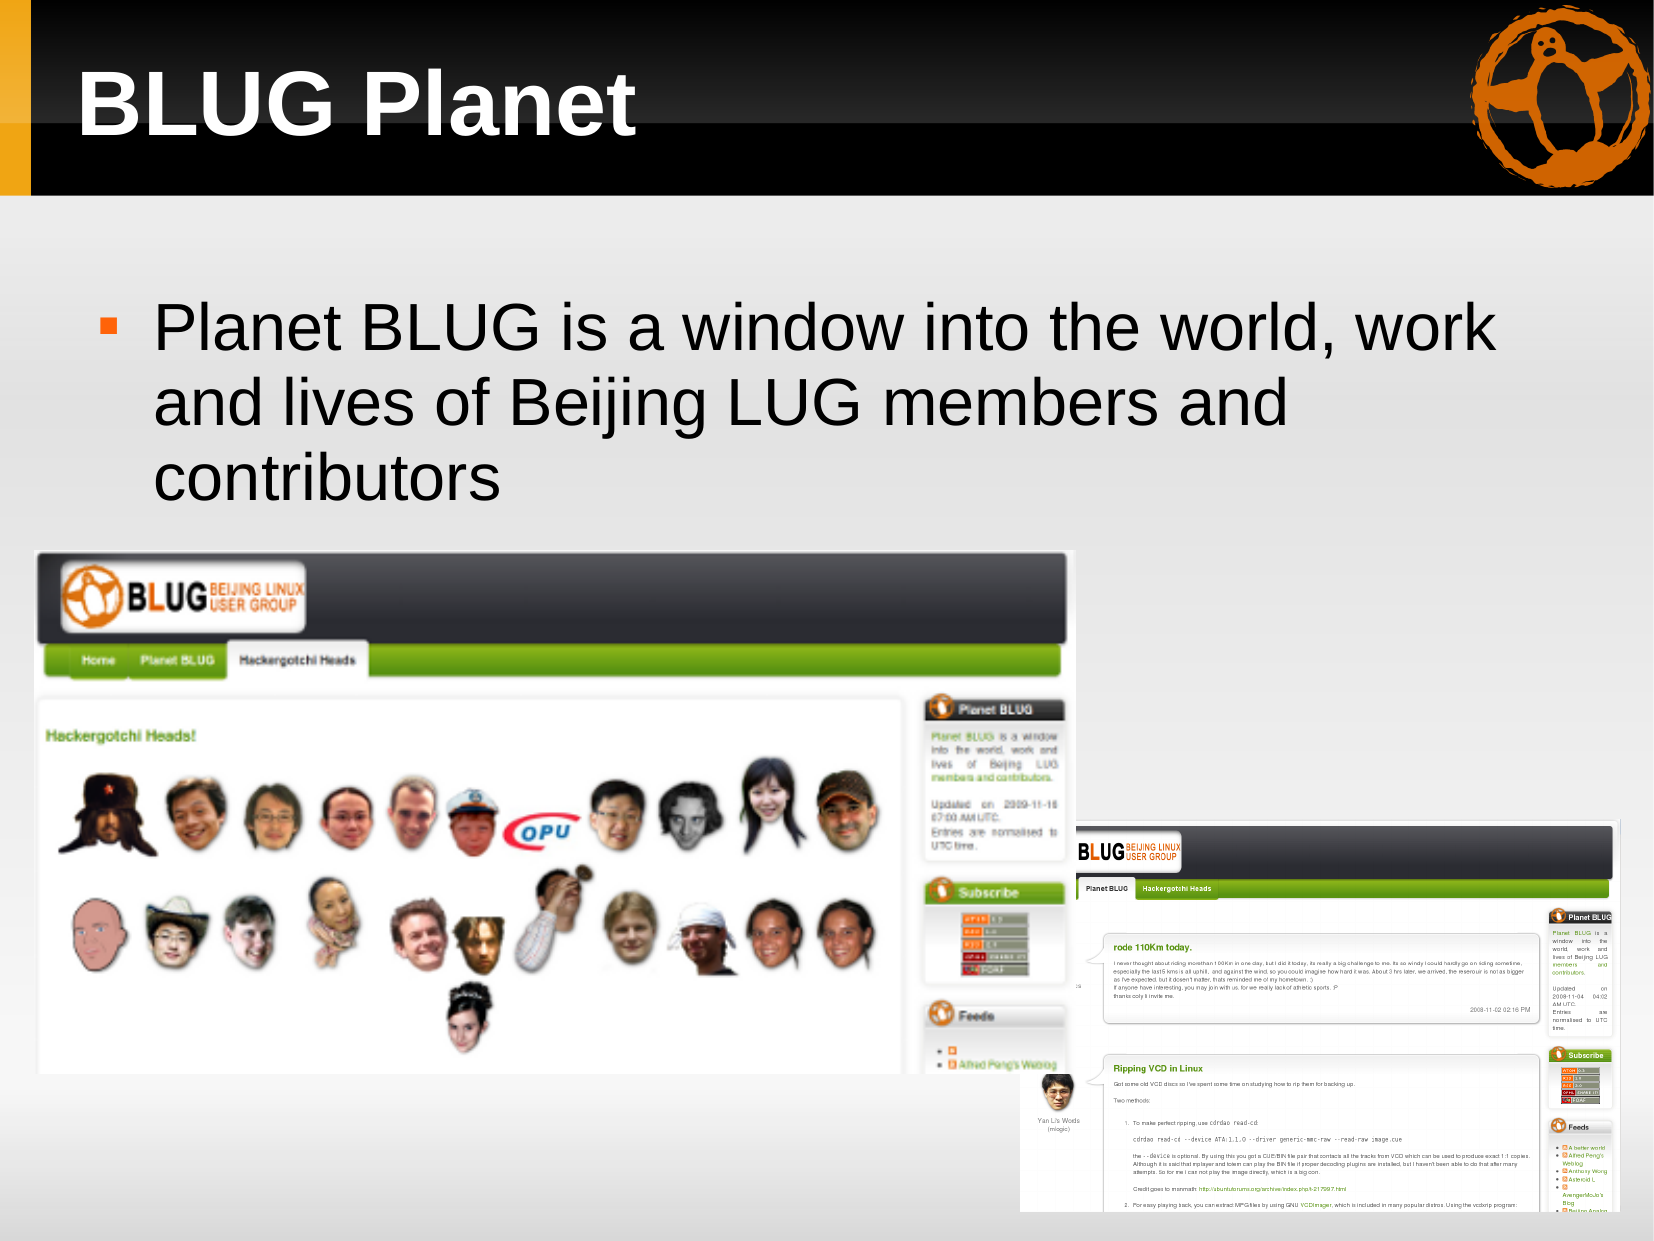

# BLUG Planet
Planet BLUG is a window into the world, work and lives of Beijing LUG members and contributors
13